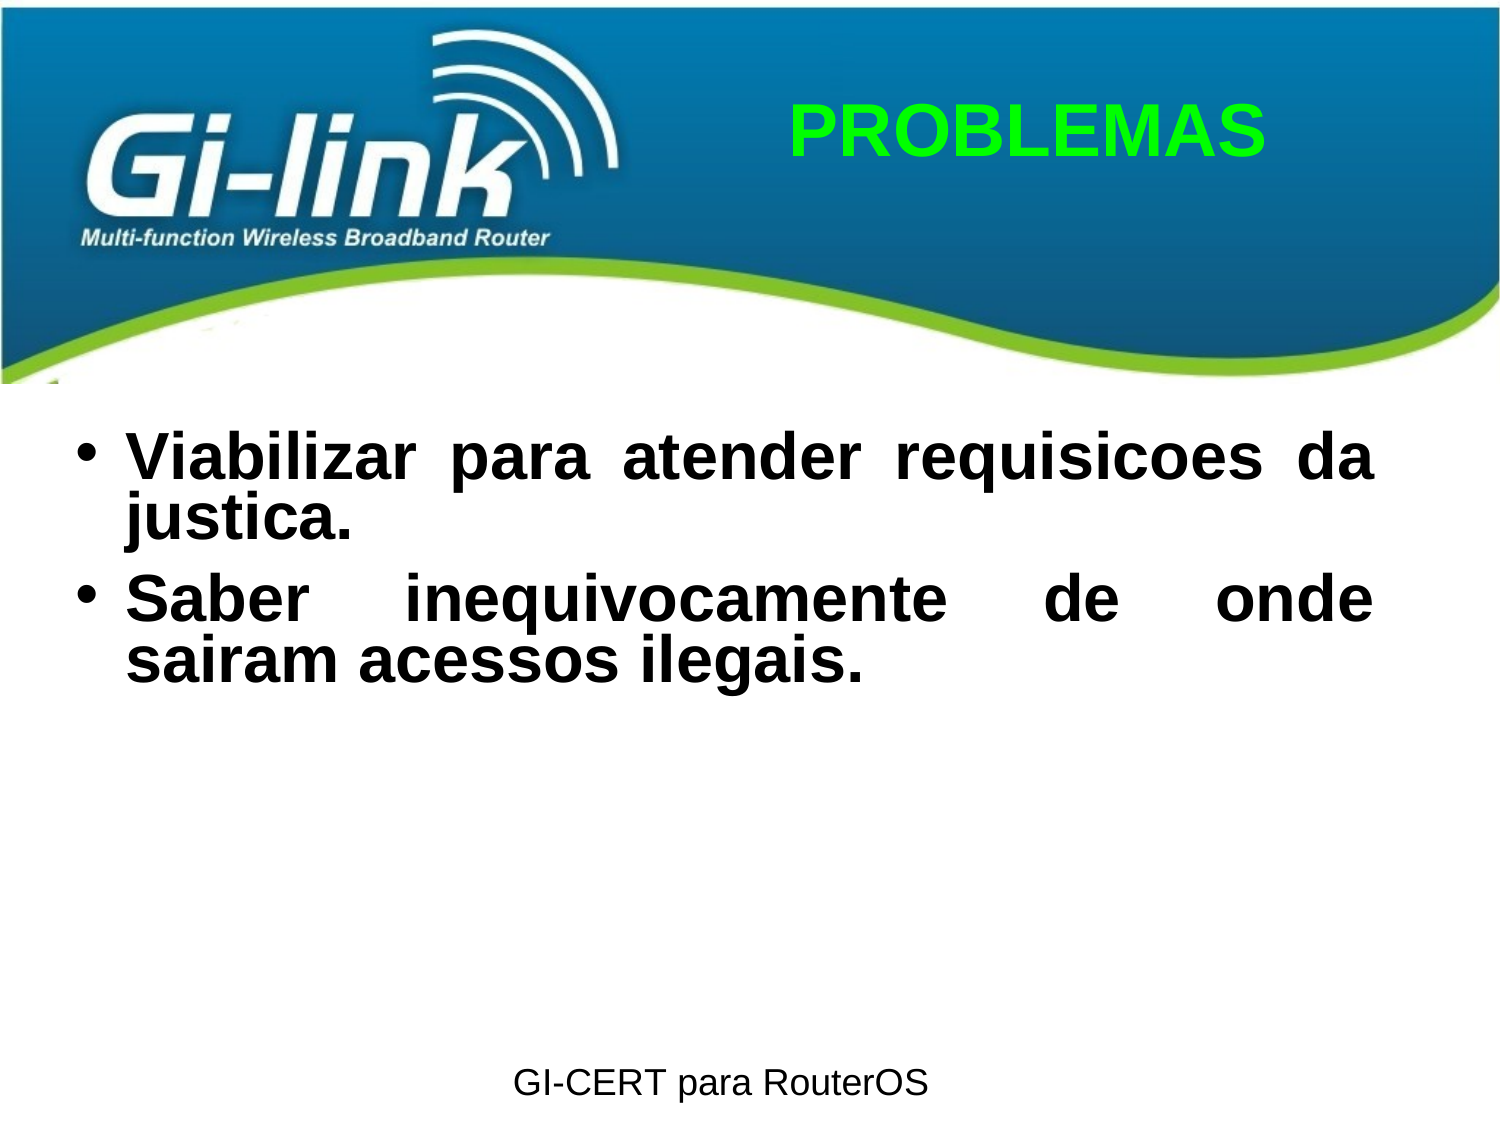

# PROBLEMAS
Viabilizar para atender requisicoes da justica.
Saber inequivocamente de onde sairam acessos ilegais.